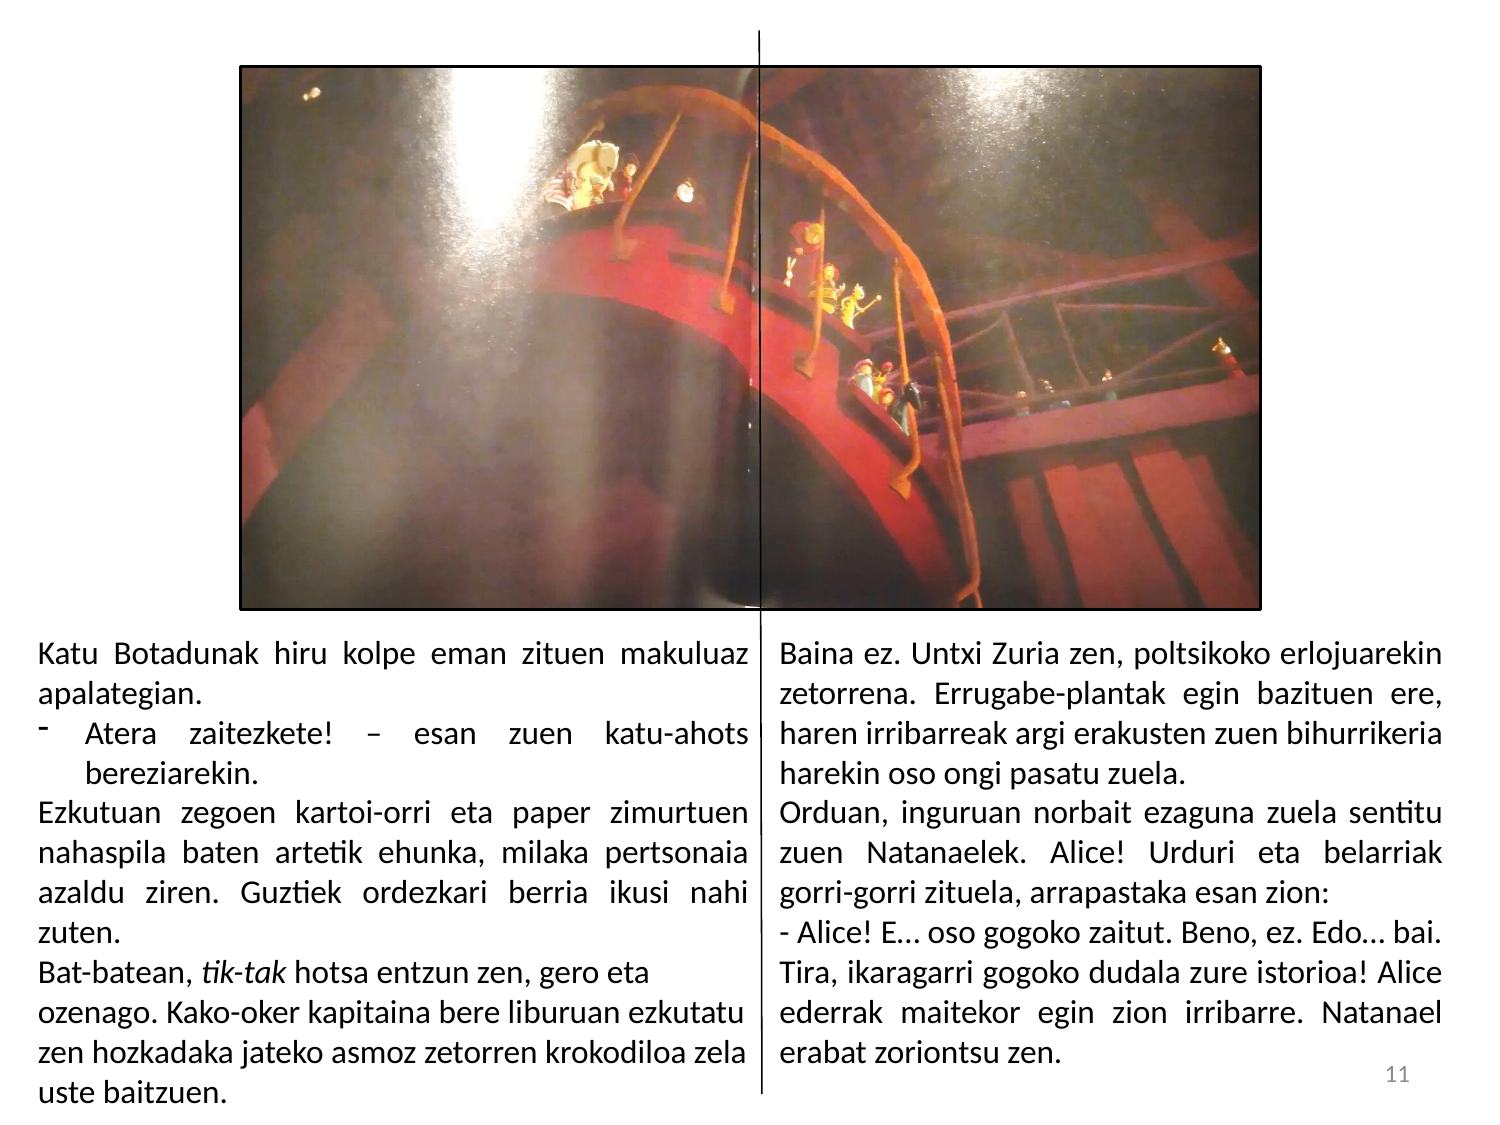

Katu Botadunak hiru kolpe eman zituen makuluaz apalategian.
Atera zaitezkete! – esan zuen katu-ahots bereziarekin.
Ezkutuan zegoen kartoi-orri eta paper zimurtuen nahaspila baten artetik ehunka, milaka pertsonaia azaldu ziren. Guztiek ordezkari berria ikusi nahi zuten.
Bat-batean, tik-tak hotsa entzun zen, gero eta ozenago. Kako-oker kapitaina bere liburuan ezkutatu zen hozkadaka jateko asmoz zetorren krokodiloa zela uste baitzuen.
Baina ez. Untxi Zuria zen, poltsikoko erlojuarekin zetorrena. Errugabe-plantak egin bazituen ere, haren irribarreak argi erakusten zuen bihurrikeria harekin oso ongi pasatu zuela.
Orduan, inguruan norbait ezaguna zuela sentitu zuen Natanaelek. Alice! Urduri eta belarriak gorri-gorri zituela, arrapastaka esan zion:
- Alice! E… oso gogoko zaitut. Beno, ez. Edo… bai. Tira, ikaragarri gogoko dudala zure istorioa! Alice ederrak maitekor egin zion irribarre. Natanael erabat zoriontsu zen.